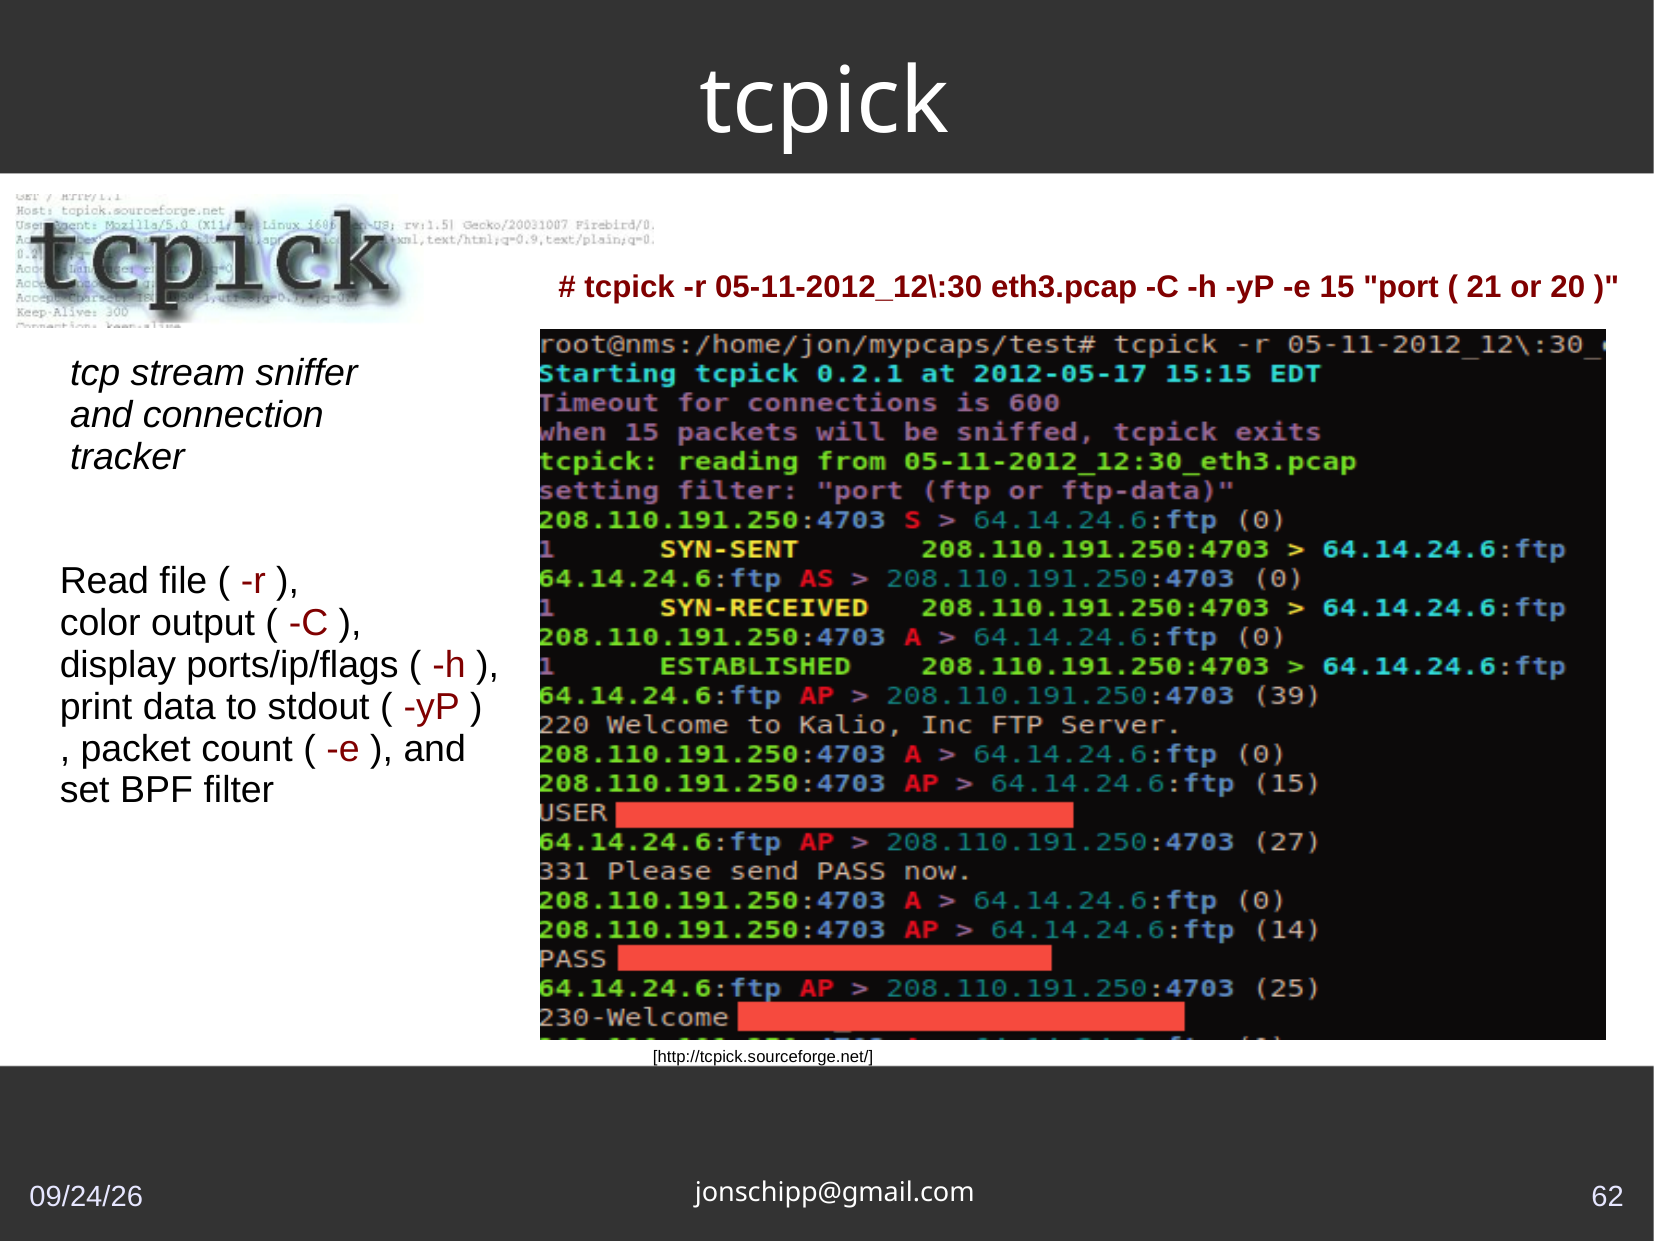

tcpick
# tcpick -r 05-11-2012_12\:30 eth3.pcap -C -h -yP -e 15 "port ( 21 or 20 )"
 tcp stream sniffer and connection tracker
Read file ( -r ),
color output ( -C ),
display ports/ip/flags ( -h ),
print data to stdout ( -yP )
, packet count ( -e ), and set BPF filter
[http://tcpick.sourceforge.net/]
jonschipp@gmail.com